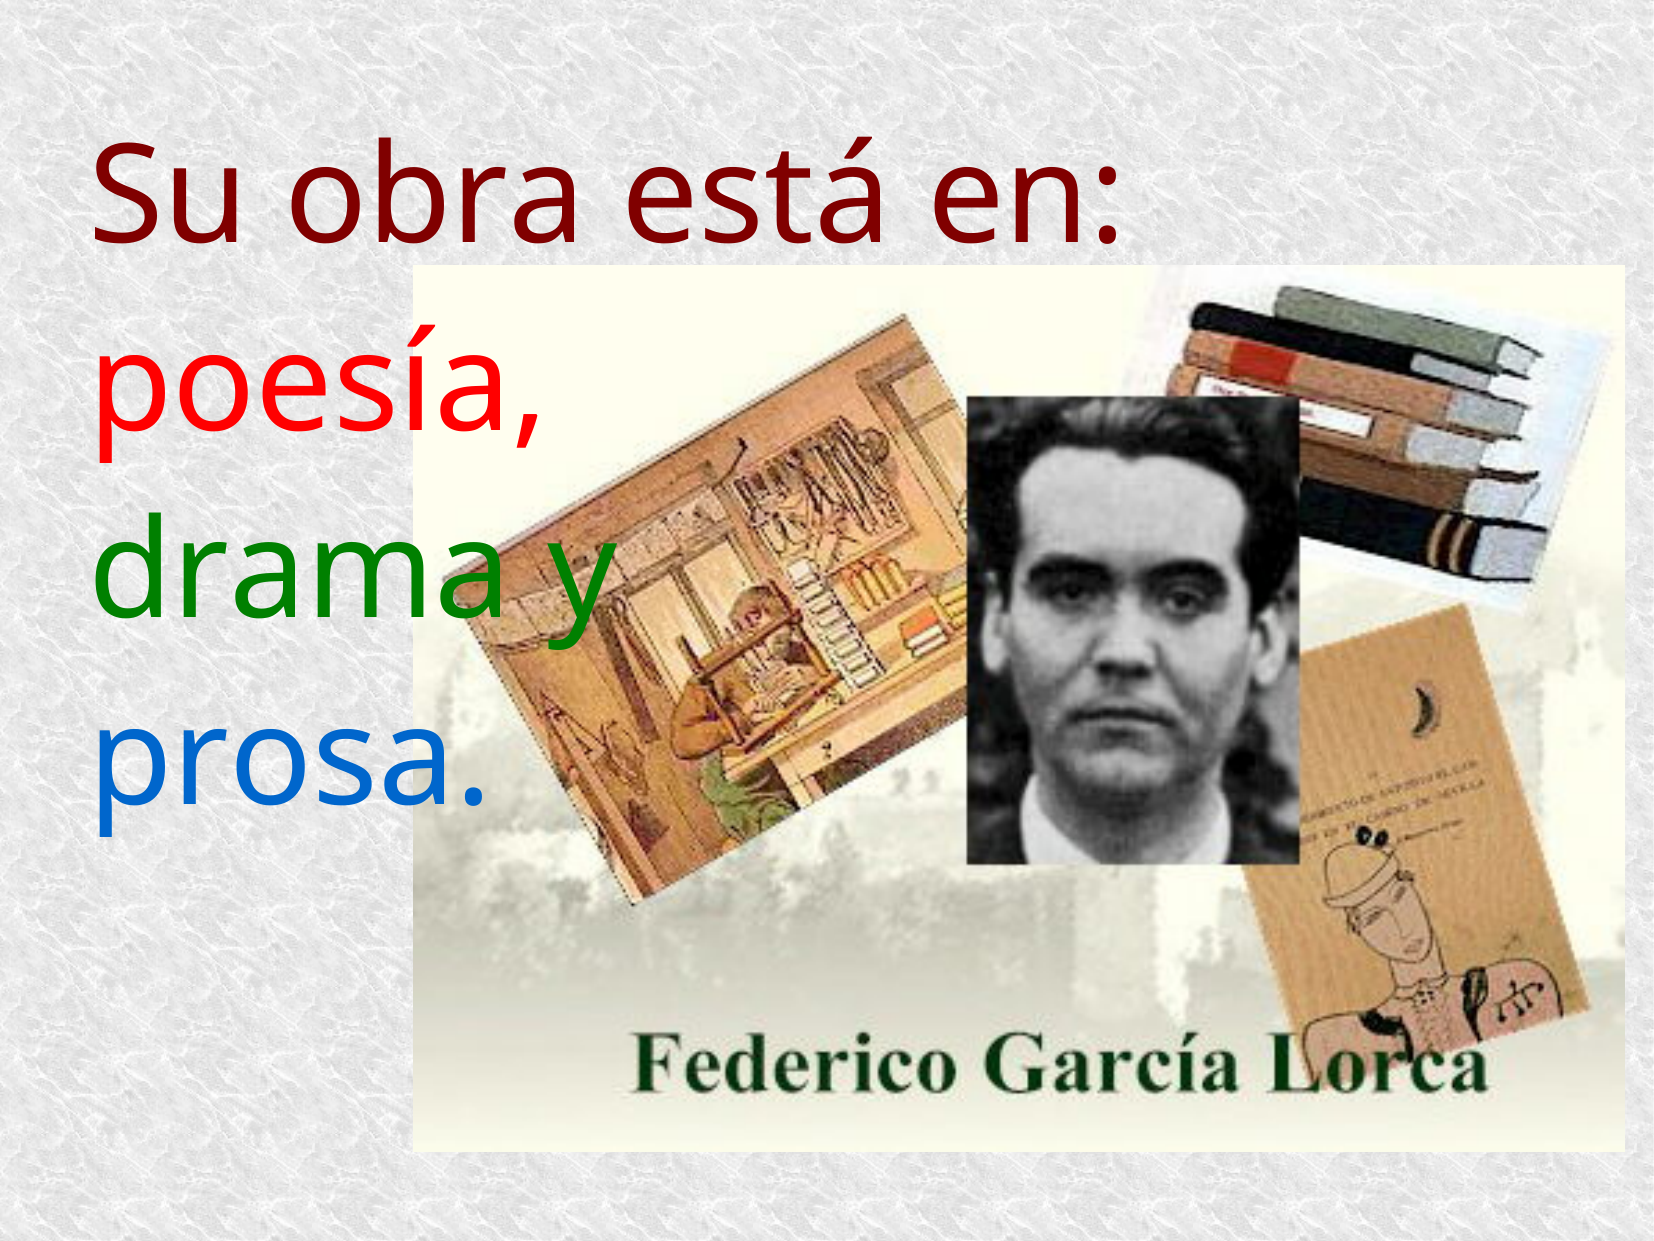

Su obra está en:
poesía,
drama y
prosa.